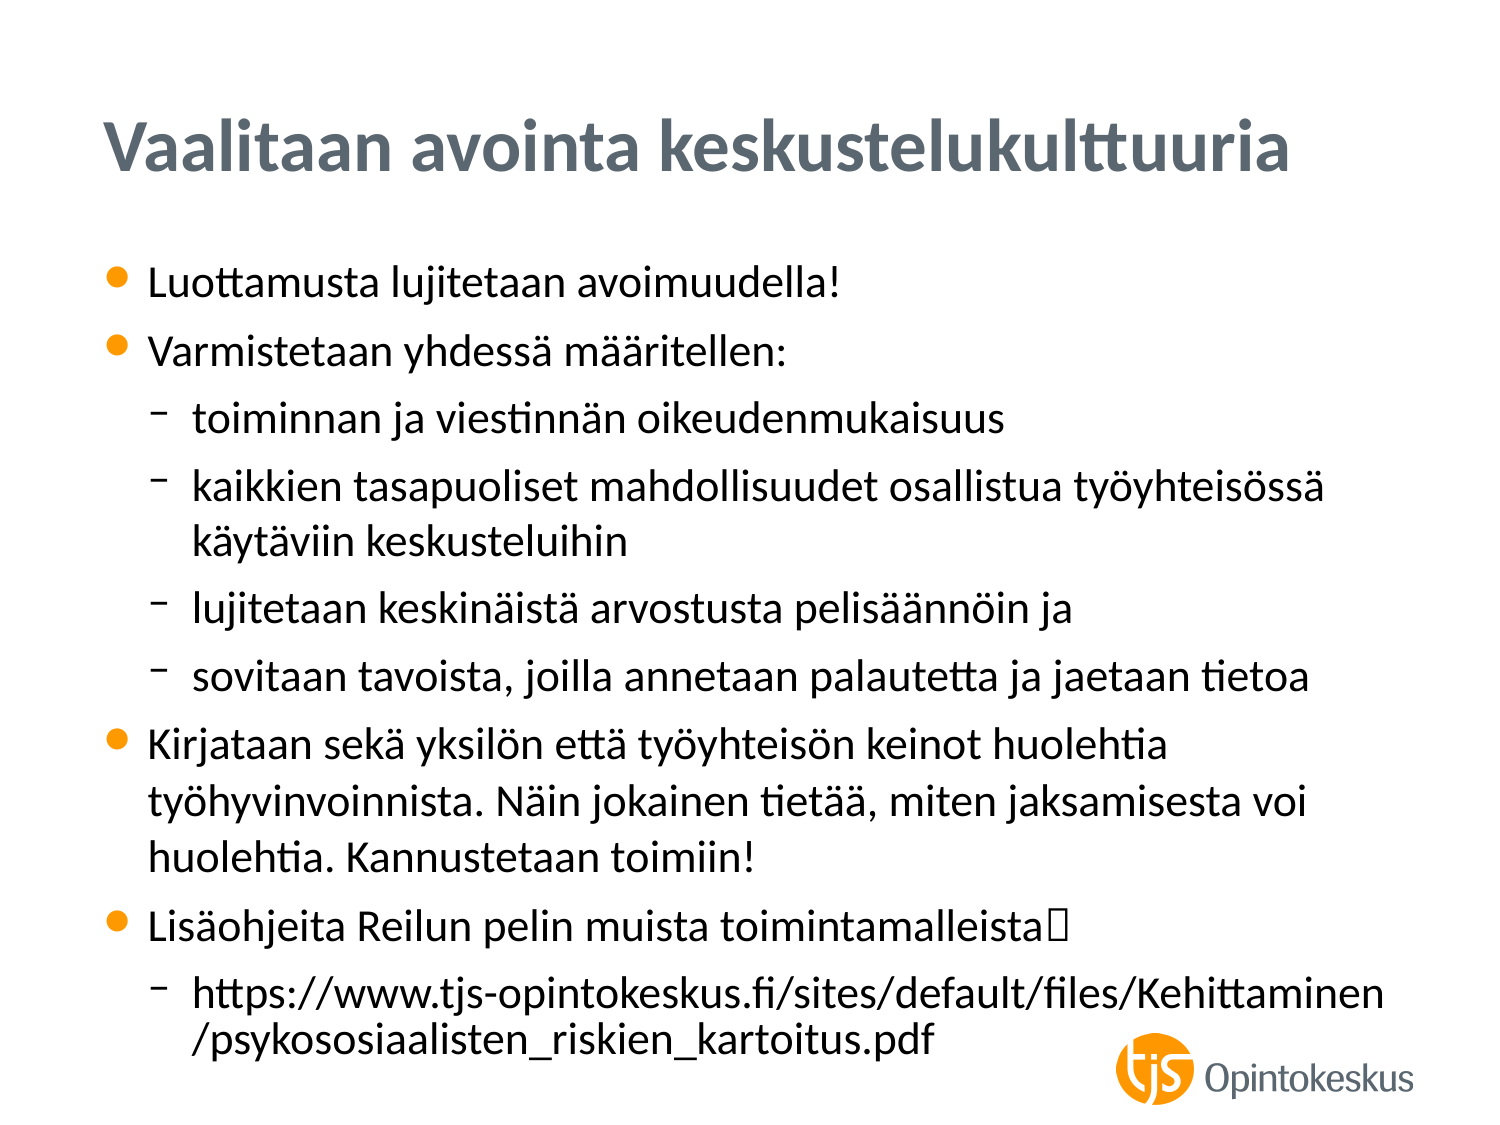

Vaalitaan avointa keskustelukulttuuria
# Luottamusta lujitetaan avoimuudella!
Varmistetaan yhdessä määritellen:
toiminnan ja viestinnän oikeudenmukaisuus
kaikkien tasapuoliset mahdollisuudet osallistua työyhteisössä käytäviin keskusteluihin
lujitetaan keskinäistä arvostusta pelisäännöin ja
sovitaan tavoista, joilla annetaan palautetta ja jaetaan tietoa
Kirjataan sekä yksilön että työyhteisön keinot huolehtia työhyvinvoinnista. Näin jokainen tietää, miten jaksamisesta voi huolehtia. Kannustetaan toimiin!
Lisäohjeita Reilun pelin muista toimintamalleista
https://www.tjs-opintokeskus.fi/sites/default/files/Kehittaminen/psykososiaalisten_riskien_kartoitus.pdf